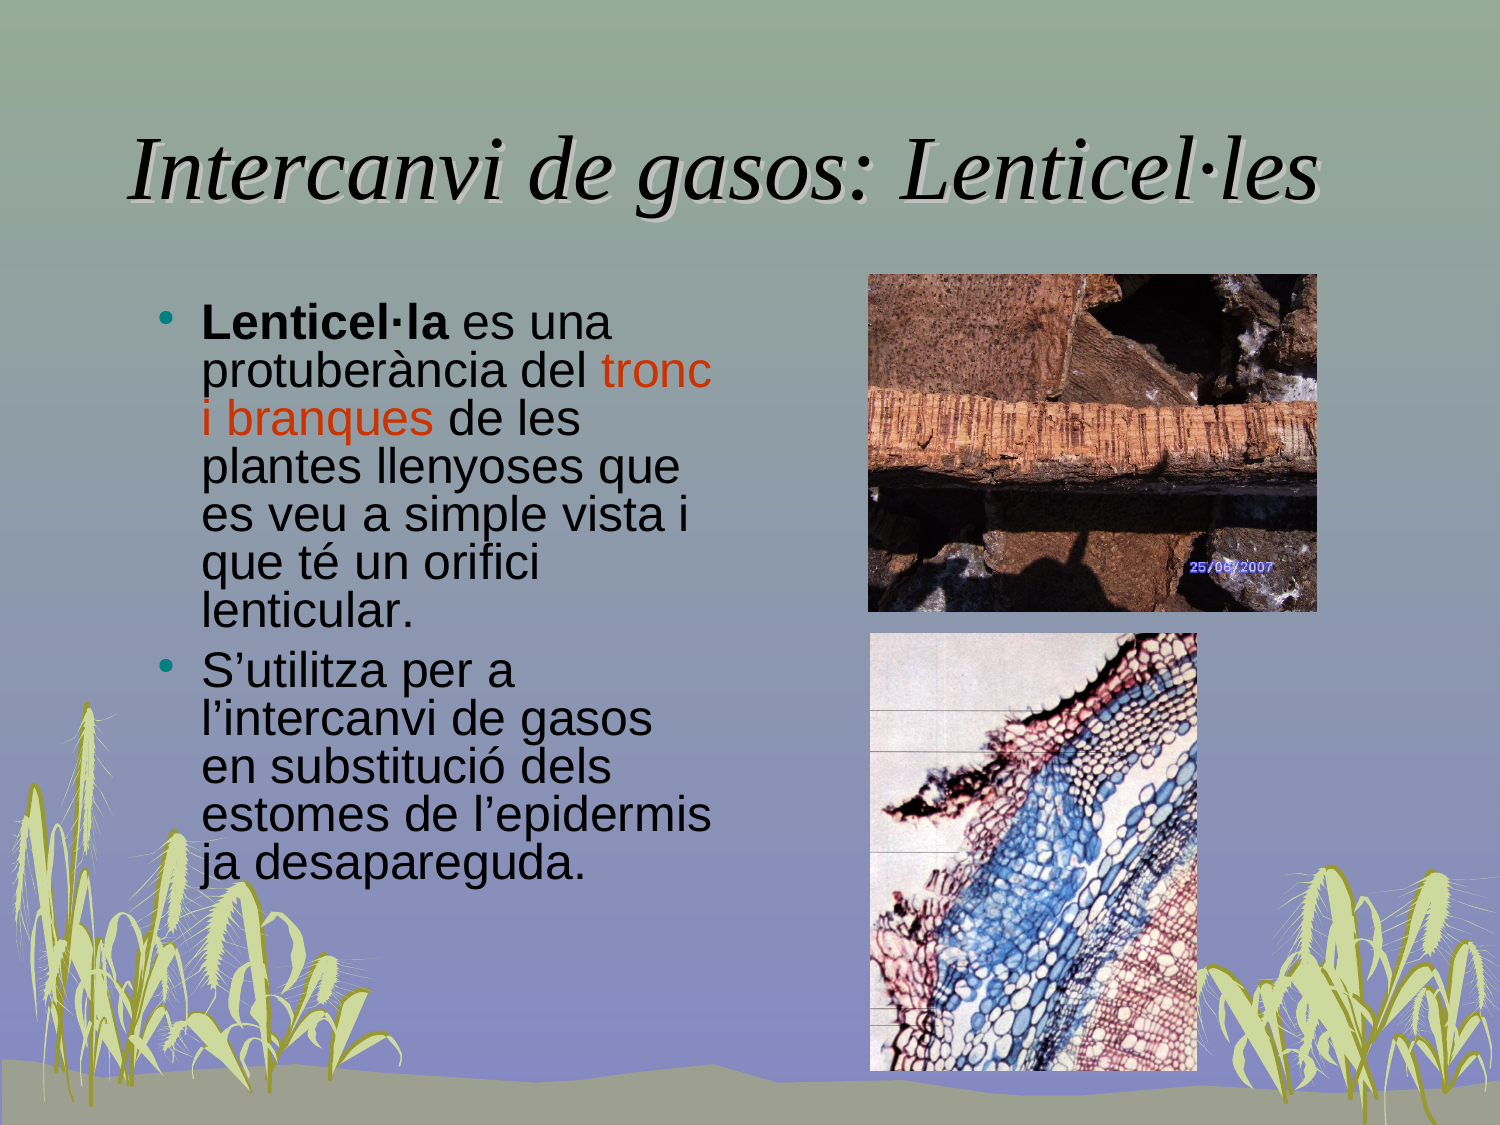

# Intercanvi de gasos: Lenticel·les
Lenticel·la es una protuberància del tronc i branques de les plantes llenyoses que es veu a simple vista i que té un orifici lenticular.
S’utilitza per a l’intercanvi de gasos en substitució dels estomes de l’epidermis ja desapareguda.